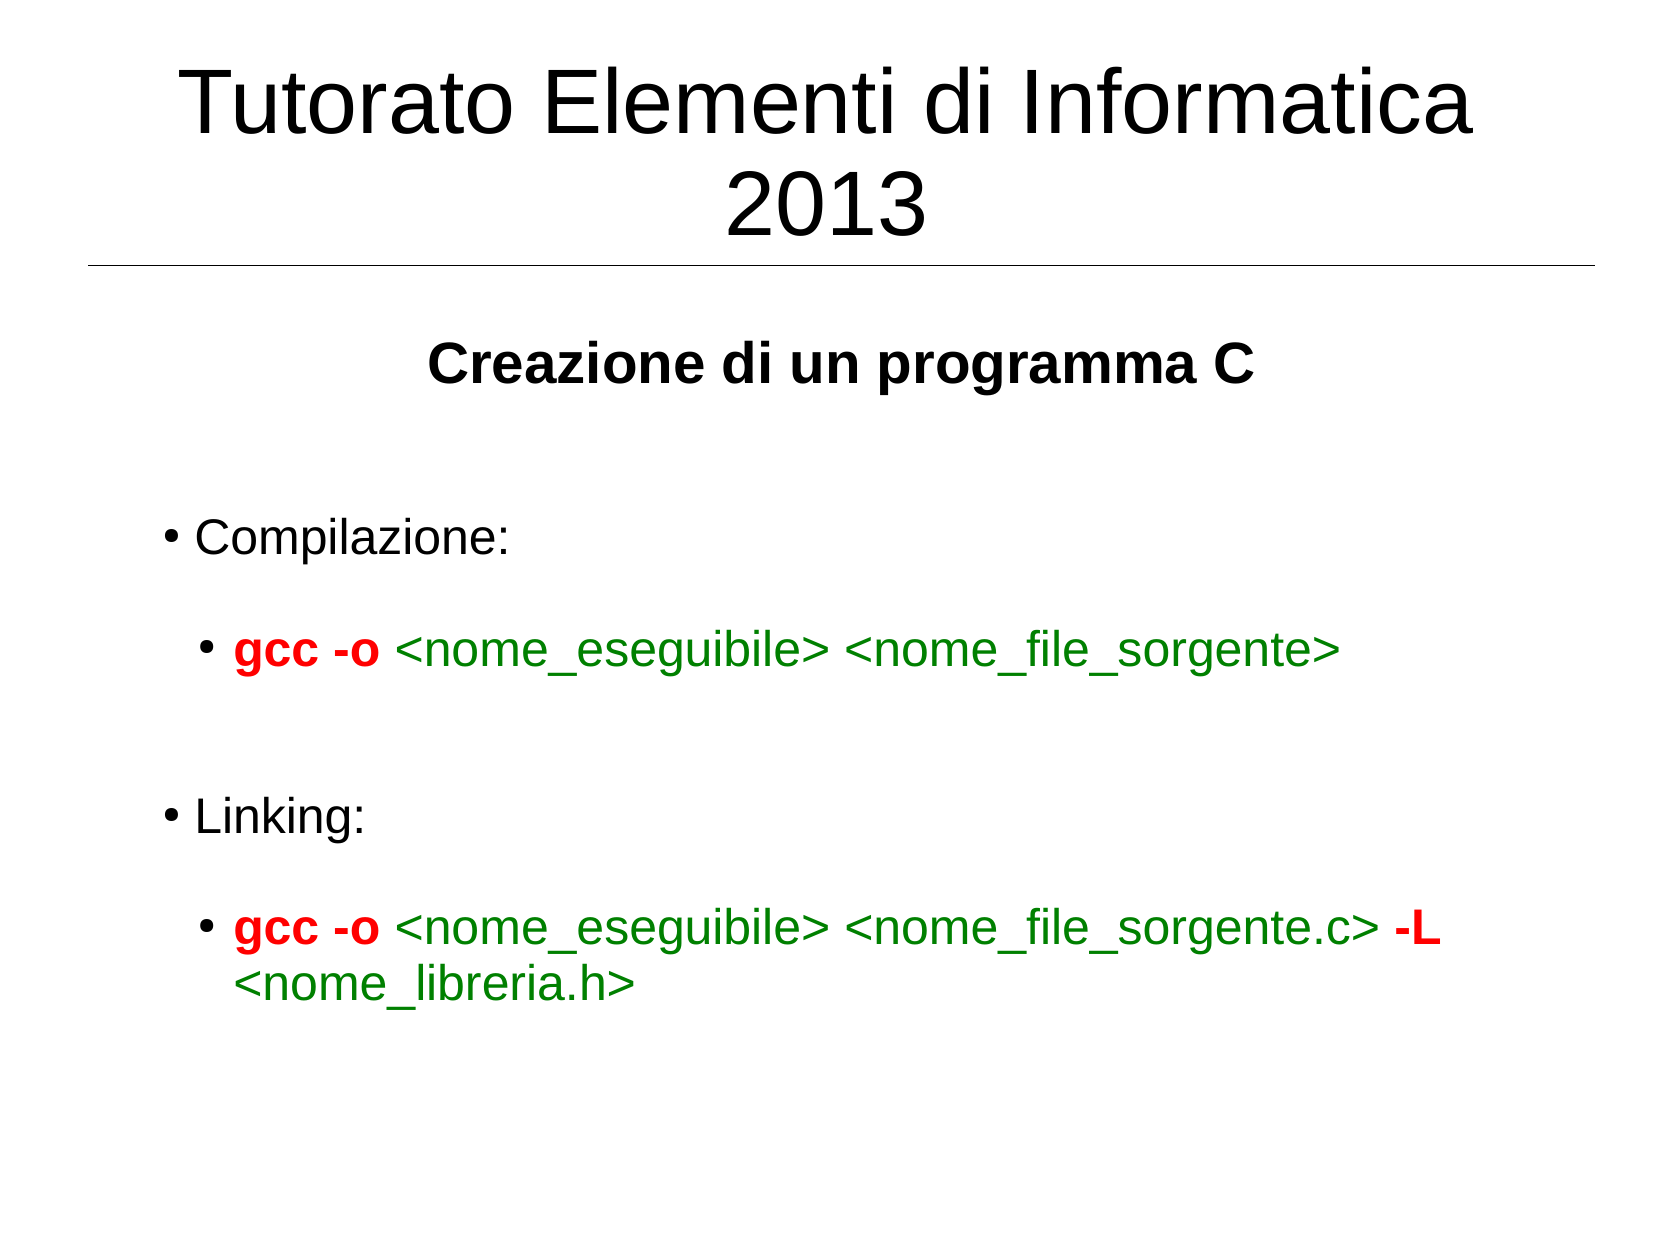

# Tutorato Elementi di Informatica 2013
Creazione di un programma C
 Compilazione:
gcc -o <nome_eseguibile> <nome_file_sorgente>
 Linking:
gcc -o <nome_eseguibile> <nome_file_sorgente.c> -L <nome_libreria.h>